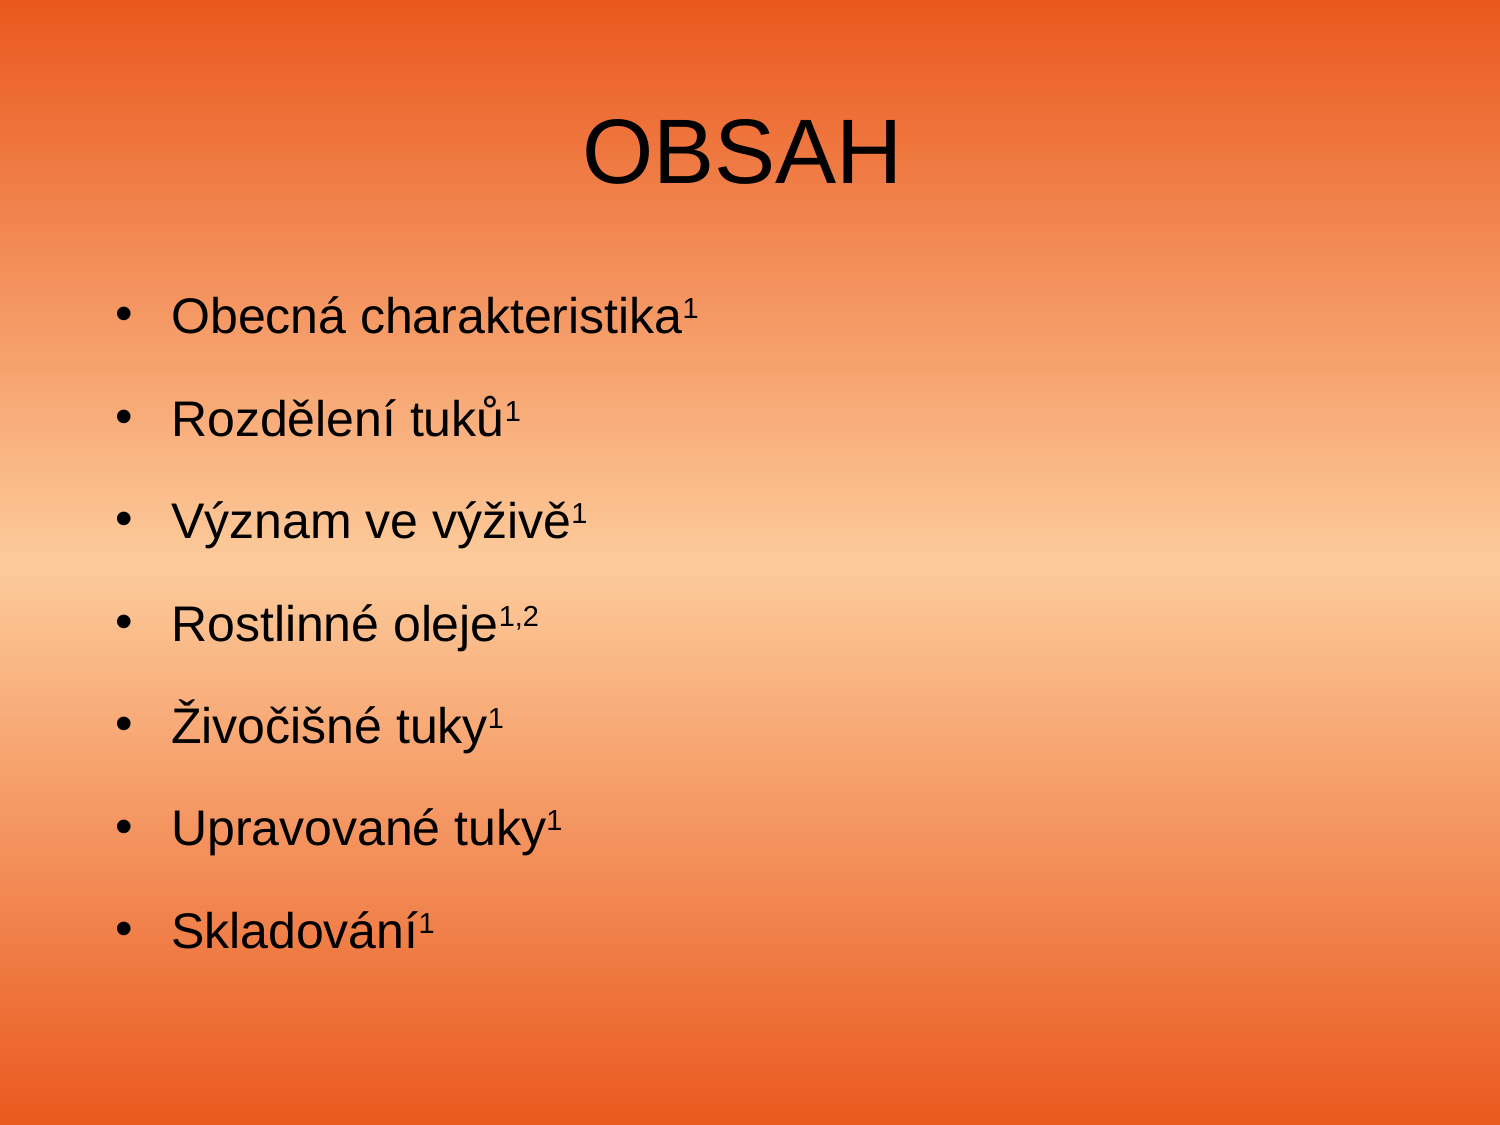

# OBSAH
Obecná charakteristika1
Rozdělení tuků1
Význam ve výživě1
Rostlinné oleje1,2
Živočišné tuky1
Upravované tuky1
Skladování1